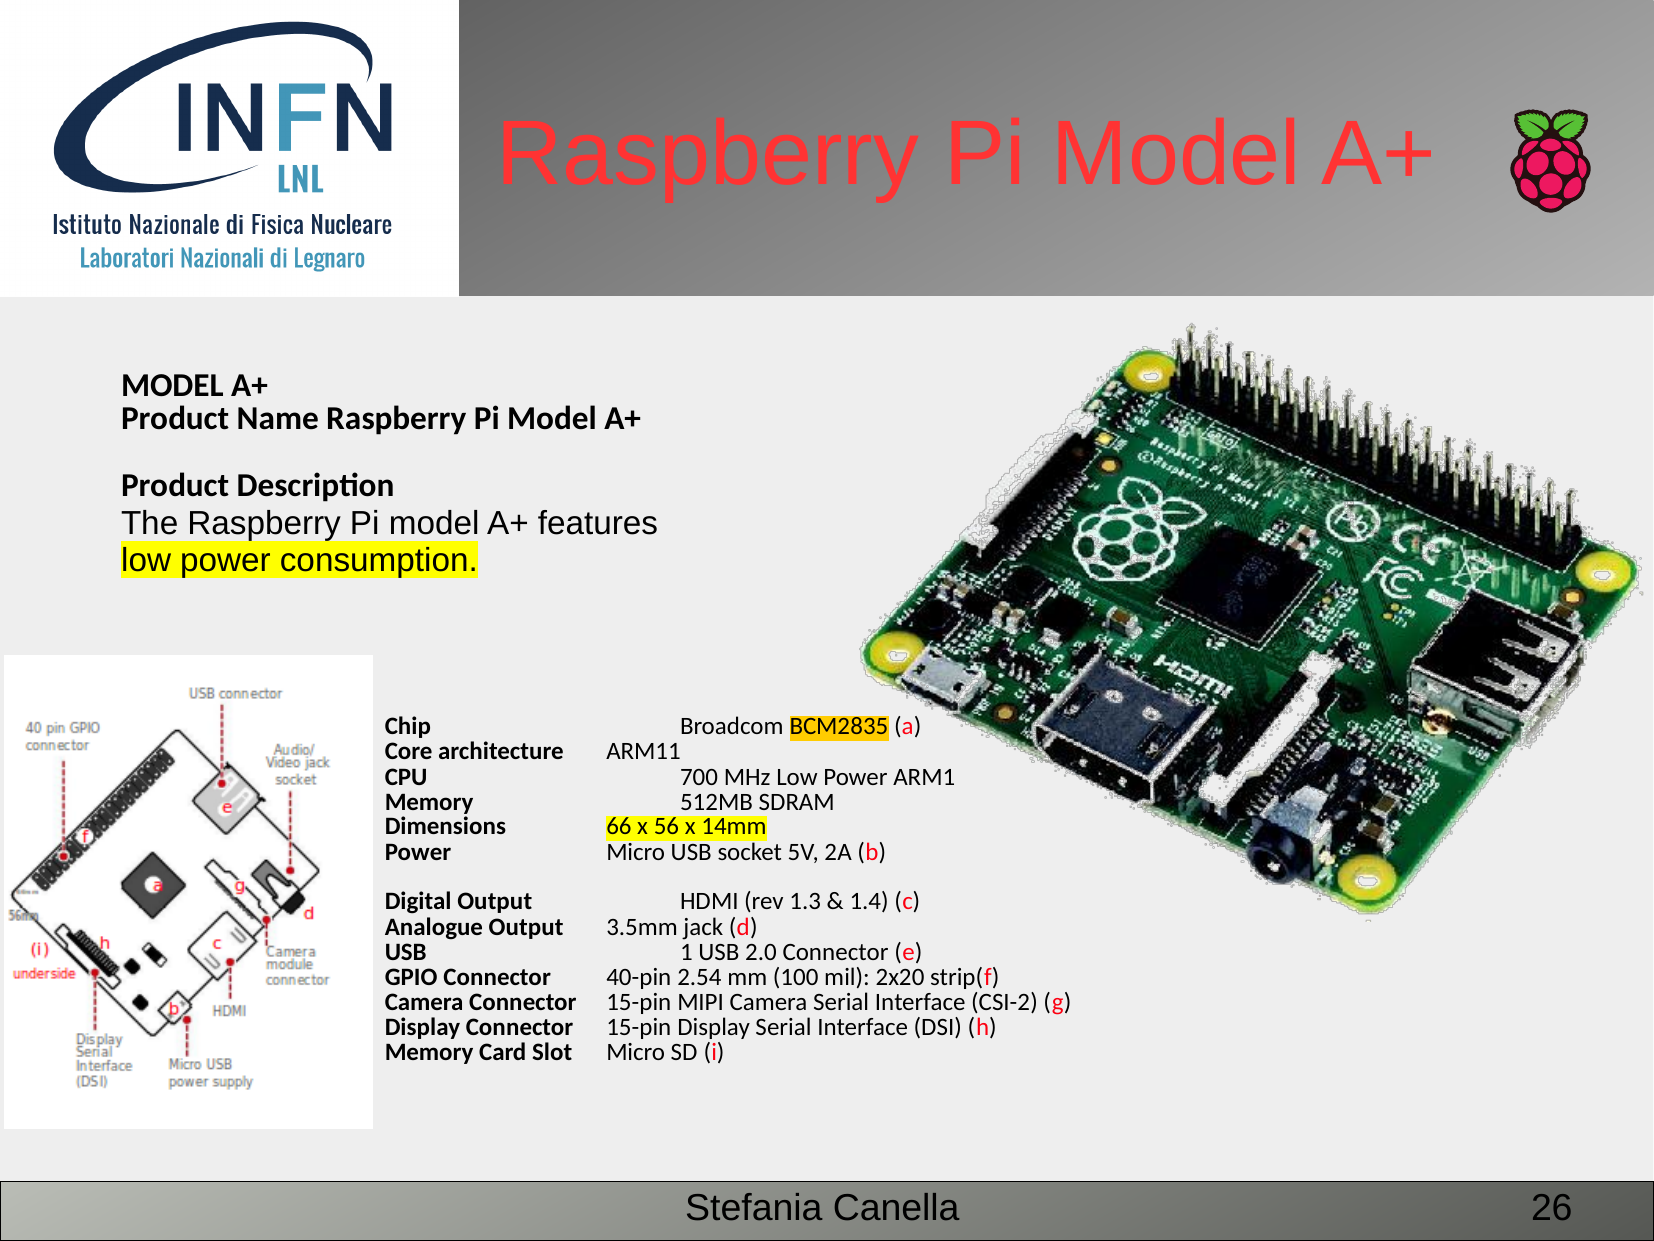

# Raspberry Pi Model A+
MODEL A+
Product Name Raspberry Pi Model A+
Product Description
The Raspberry Pi model A+ features
low power consumption.
Chip				Broadcom BCM2835 (a)
Core architecture	ARM11
CPU				700 MHz Low Power ARM1
Memory			512MB SDRAM
Dimensions		66 x 56 x 14mm
Power			Micro USB socket 5V, 2A (b)
Digital Output		HDMI (rev 1.3 & 1.4) (c)
Analogue Output	3.5mm jack (d)
USB				1 USB 2.0 Connector (e)
GPIO Connector	40-pin 2.54 mm (100 mil): 2x20 strip(f)
Camera Connector	15-pin MIPI Camera Serial Interface (CSI-2) (g)
Display Connector	15-pin Display Serial Interface (DSI) (h)
Memory Card Slot	Micro SD (i)
Stefania Canella